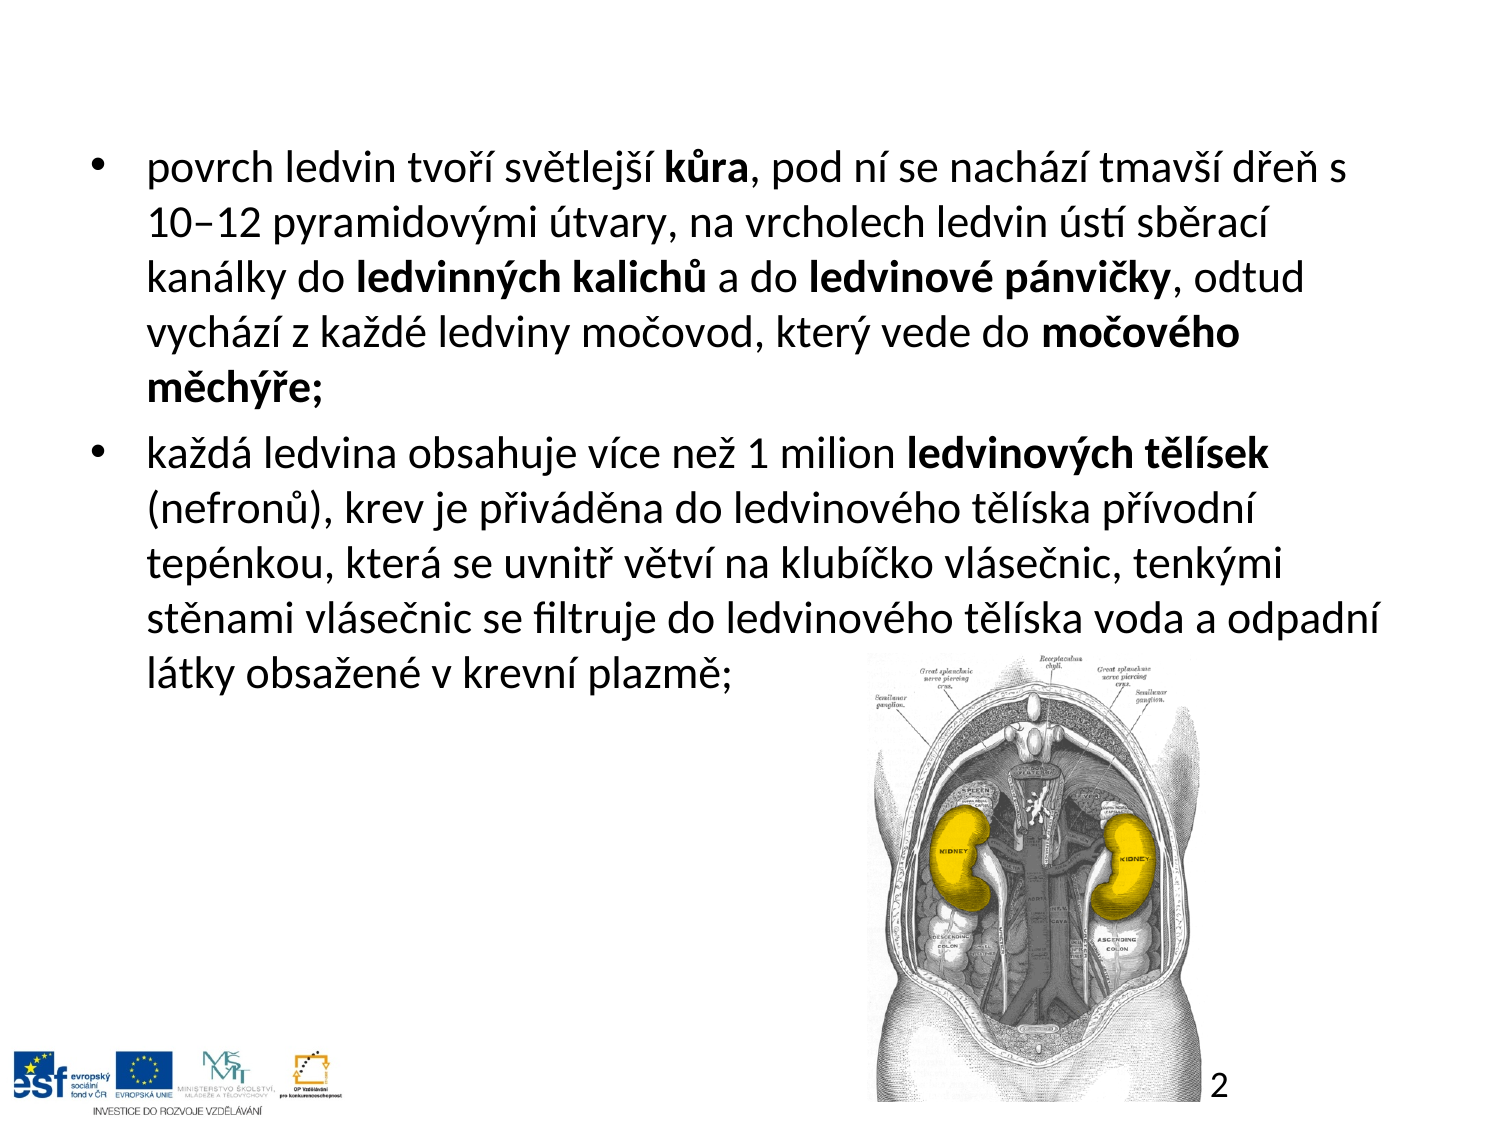

# povrch ledvin tvoří světlejší kůra, pod ní se nachází tmavší dřeň s 10–12 pyramidovými útvary, na vrcholech ledvin ústí sběrací kanálky do ledvinných kalichů a do ledvinové pánvičky, odtud vychází z každé ledviny močovod, který vede do močového měchýře;
každá ledvina obsahuje více než 1 milion ledvinových tělísek (nefronů), krev je přiváděna do ledvinového tělíska přívodní tepénkou, která se uvnitř větví na klubíčko vlásečnic, tenkými stěnami vlásečnic se filtruje do ledvinového tělíska voda a odpadní látky obsažené v krevní plazmě;
2